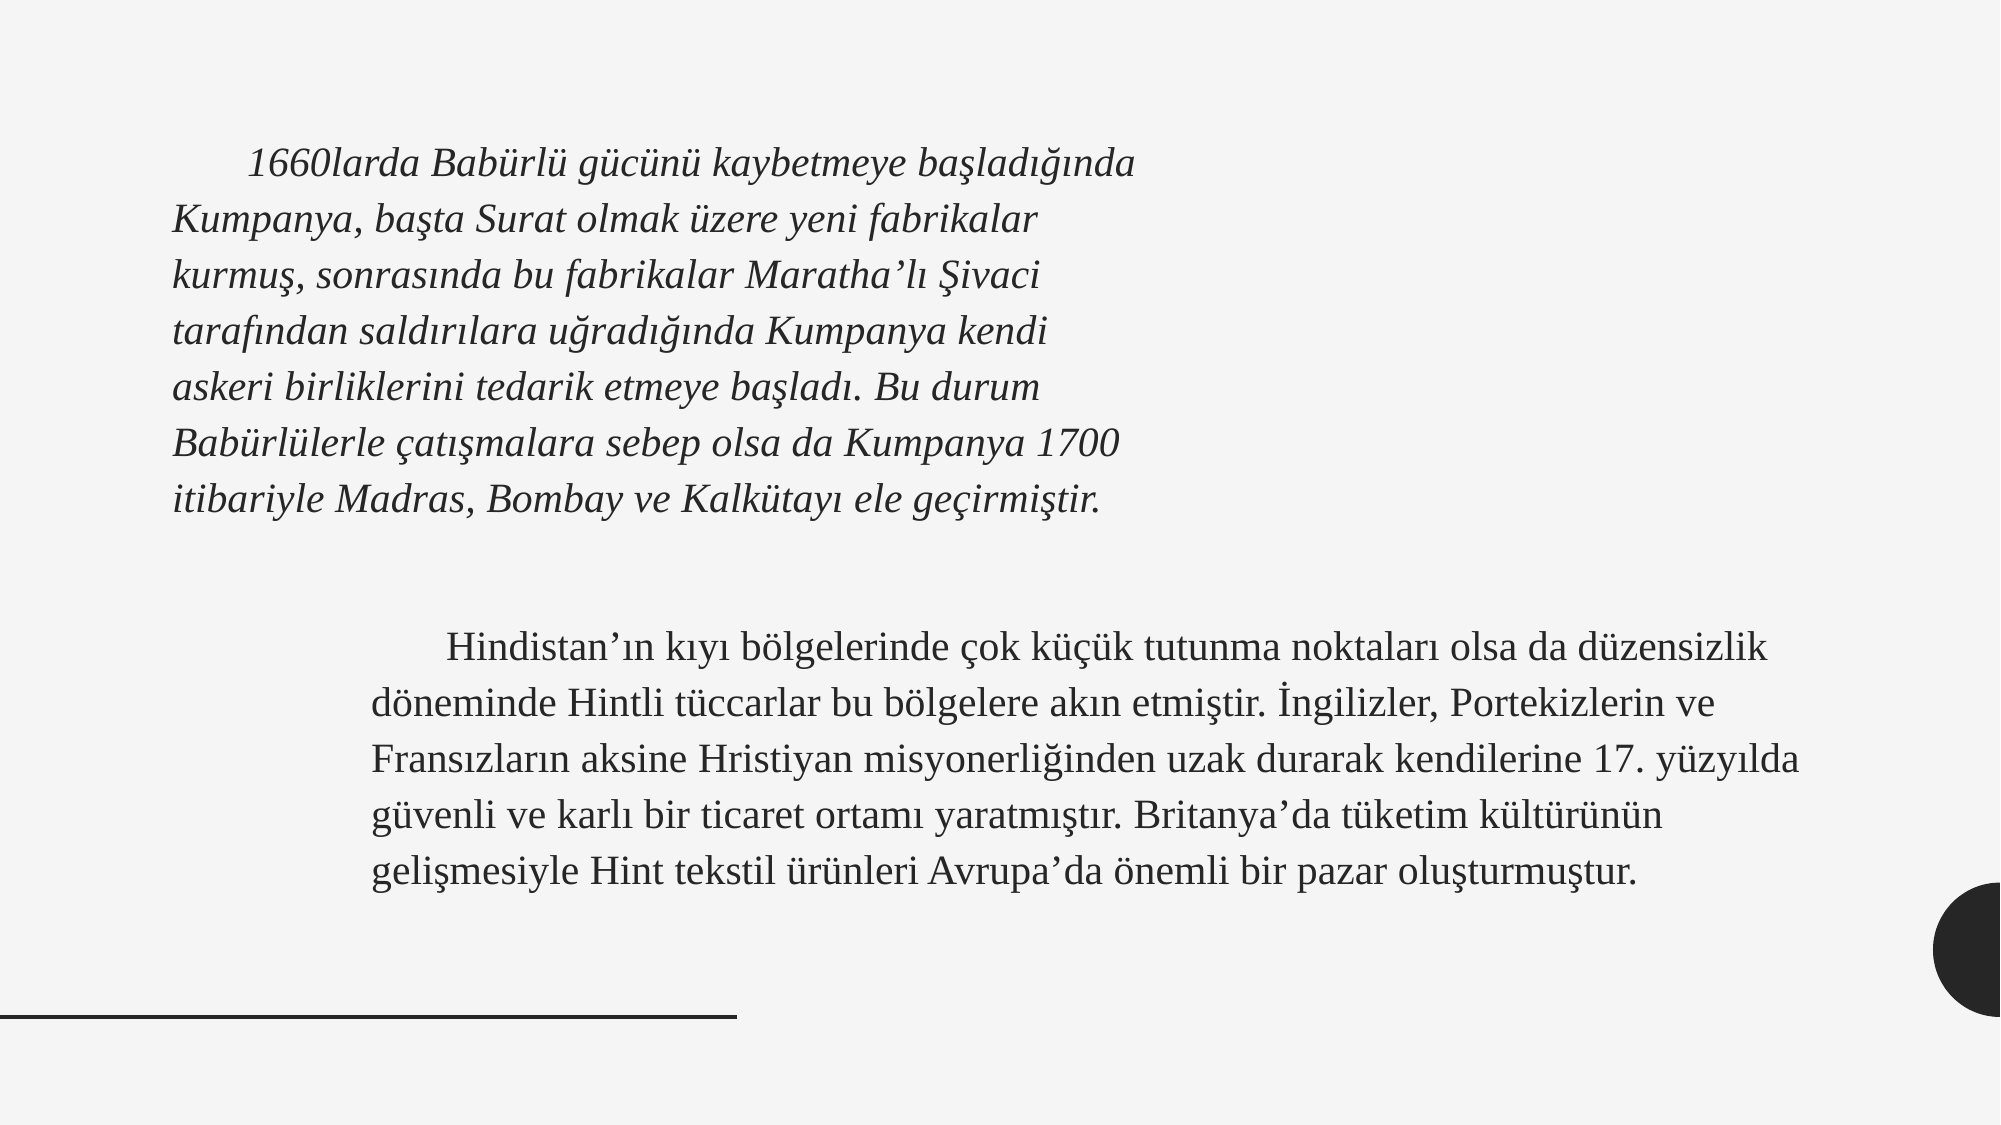

# 1660larda Babürlü gücünü kaybetmeye başladığında Kumpanya, başta Surat olmak üzere yeni fabrikalar kurmuş, sonrasında bu fabrikalar Maratha’lı Şivaci tarafından saldırılara uğradığında Kumpanya kendi askeri birliklerini tedarik etmeye başladı. Bu durum Babürlülerle çatışmalara sebep olsa da Kumpanya 1700 itibariyle Madras, Bombay ve Kalkütayı ele geçirmiştir.
	Hindistan’ın kıyı bölgelerinde çok küçük tutunma noktaları olsa da düzensizlik döneminde Hintli tüccarlar bu bölgelere akın etmiştir. İngilizler, Portekizlerin ve Fransızların aksine Hristiyan misyonerliğinden uzak durarak kendilerine 17. yüzyılda güvenli ve karlı bir ticaret ortamı yaratmıştır. Britanya’da tüketim kültürünün gelişmesiyle Hint tekstil ürünleri Avrupa’da önemli bir pazar oluşturmuştur.